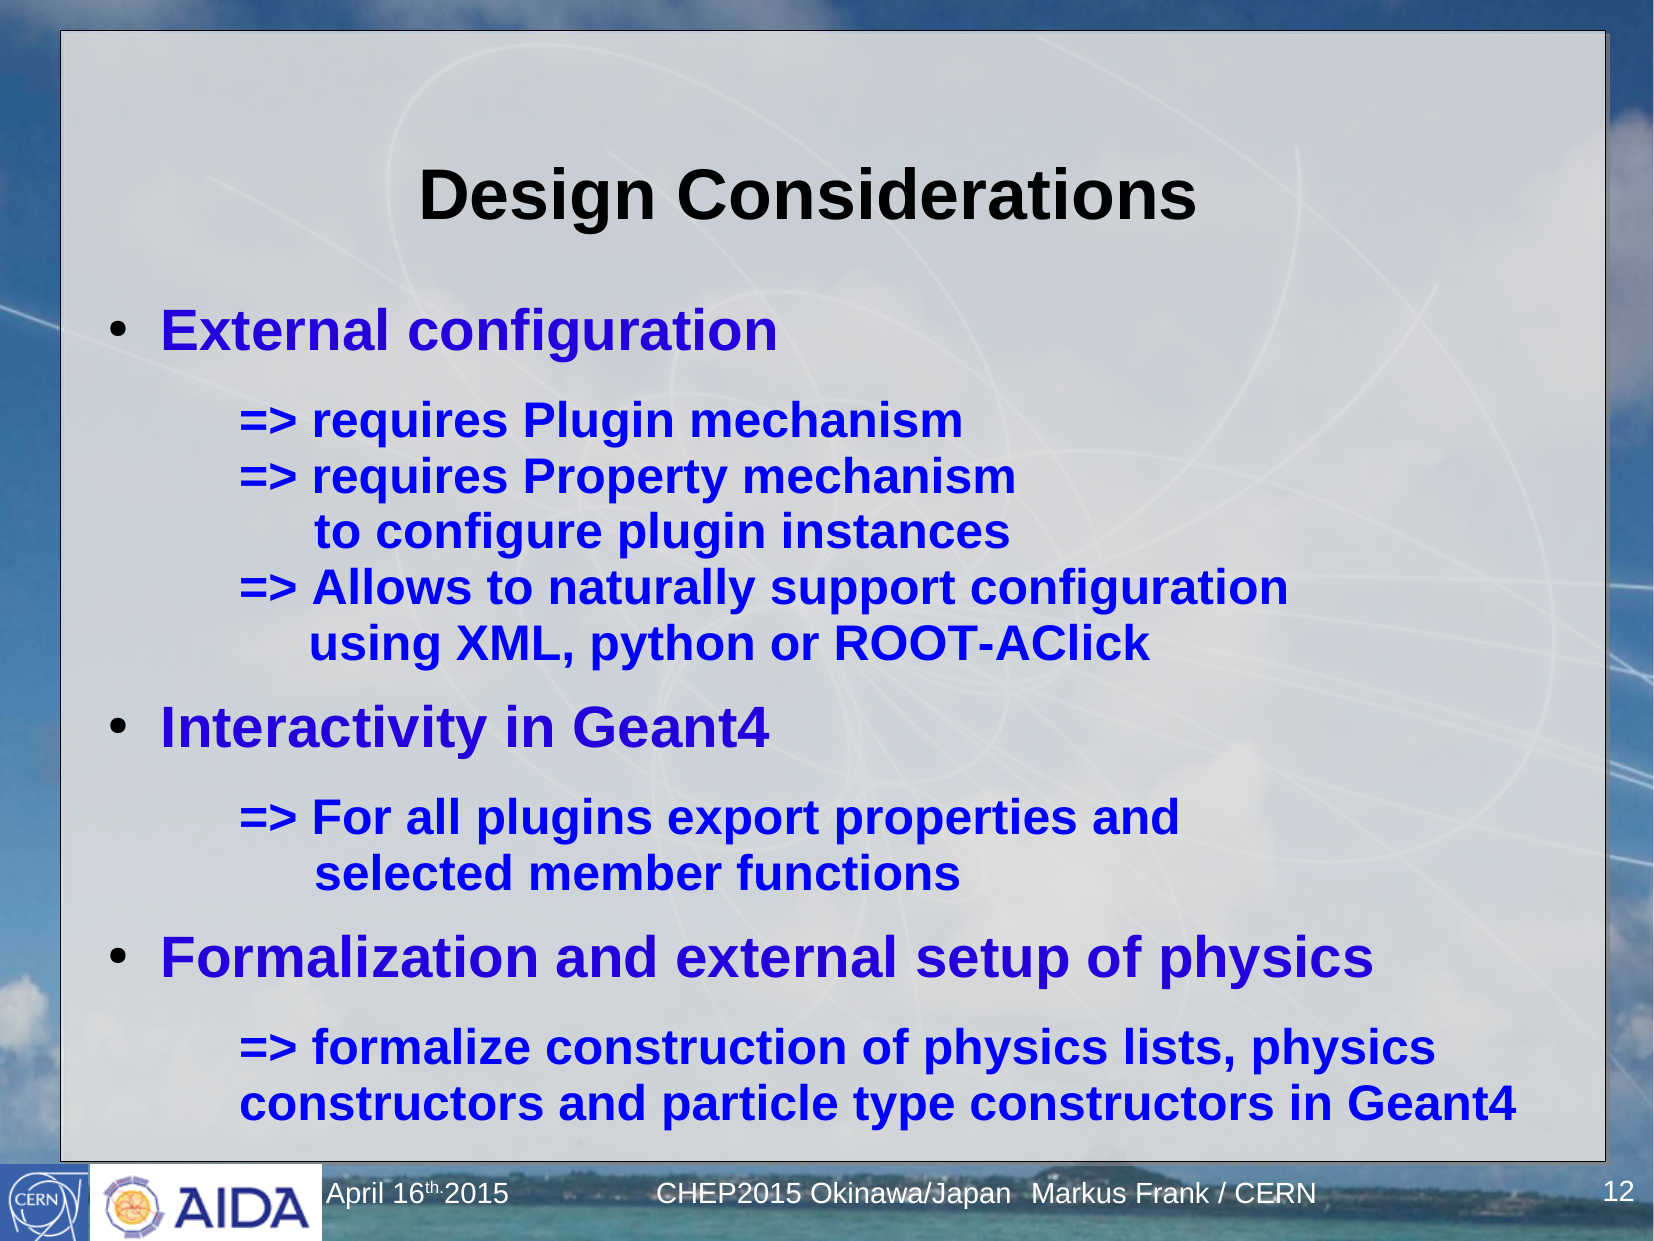

# Design Considerations
External configuration
=> requires Plugin mechanism
=> requires Property mechanism
	to configure plugin instances
=> Allows to naturally support configuration
 using XML, python or ROOT-AClick
Interactivity in Geant4
=> For all plugins export properties and
	selected member functions
Formalization and external setup of physics
=> formalize construction of physics lists, physics constructors and particle type constructors in Geant4
12
May 24th, 2013
LHCb Simulation Day, Markus Frank / LHCb Online